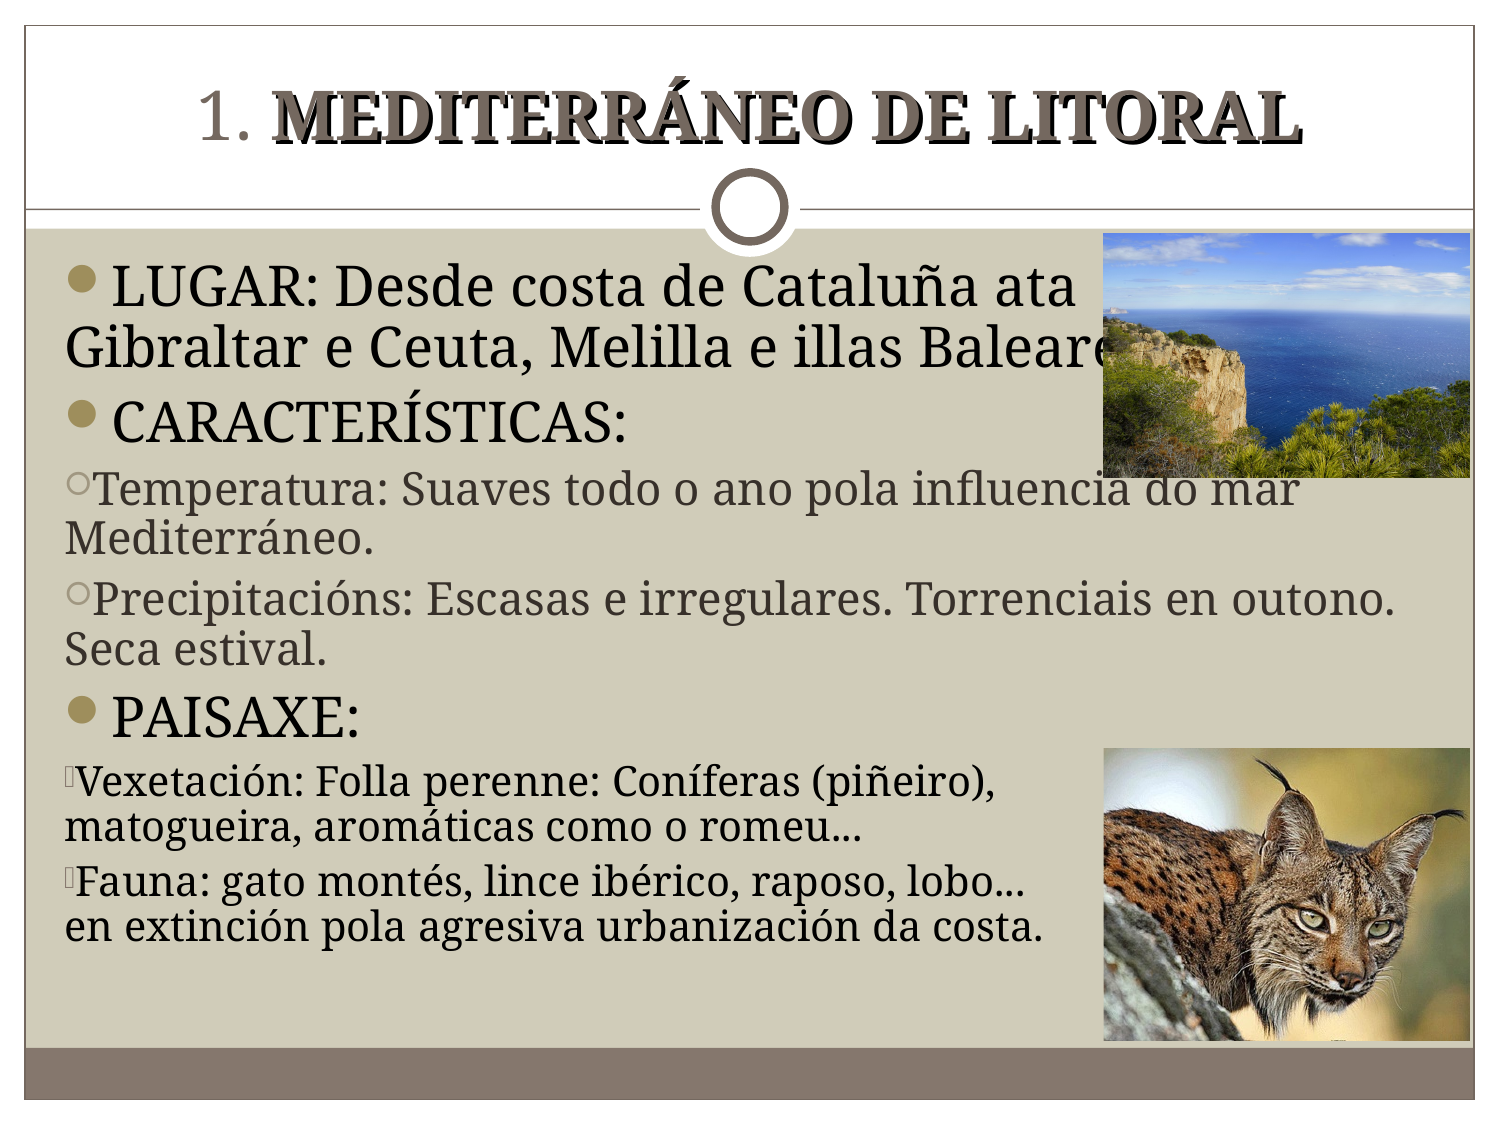

# 1. MEDITERRÁNEO DE LITORAL
LUGAR: Desde costa de Cataluña ata
Gibraltar e Ceuta, Melilla e illas Baleares.
CARACTERÍSTICAS:
Temperatura: Suaves todo o ano pola influencia do mar Mediterráneo.
Precipitacións: Escasas e irregulares. Torrenciais en outono. Seca estival.
PAISAXE:
Vexetación: Folla perenne: Coníferas (piñeiro),
matogueira, aromáticas como o romeu...
Fauna: gato montés, lince ibérico, raposo, lobo...
en extinción pola agresiva urbanización da costa.